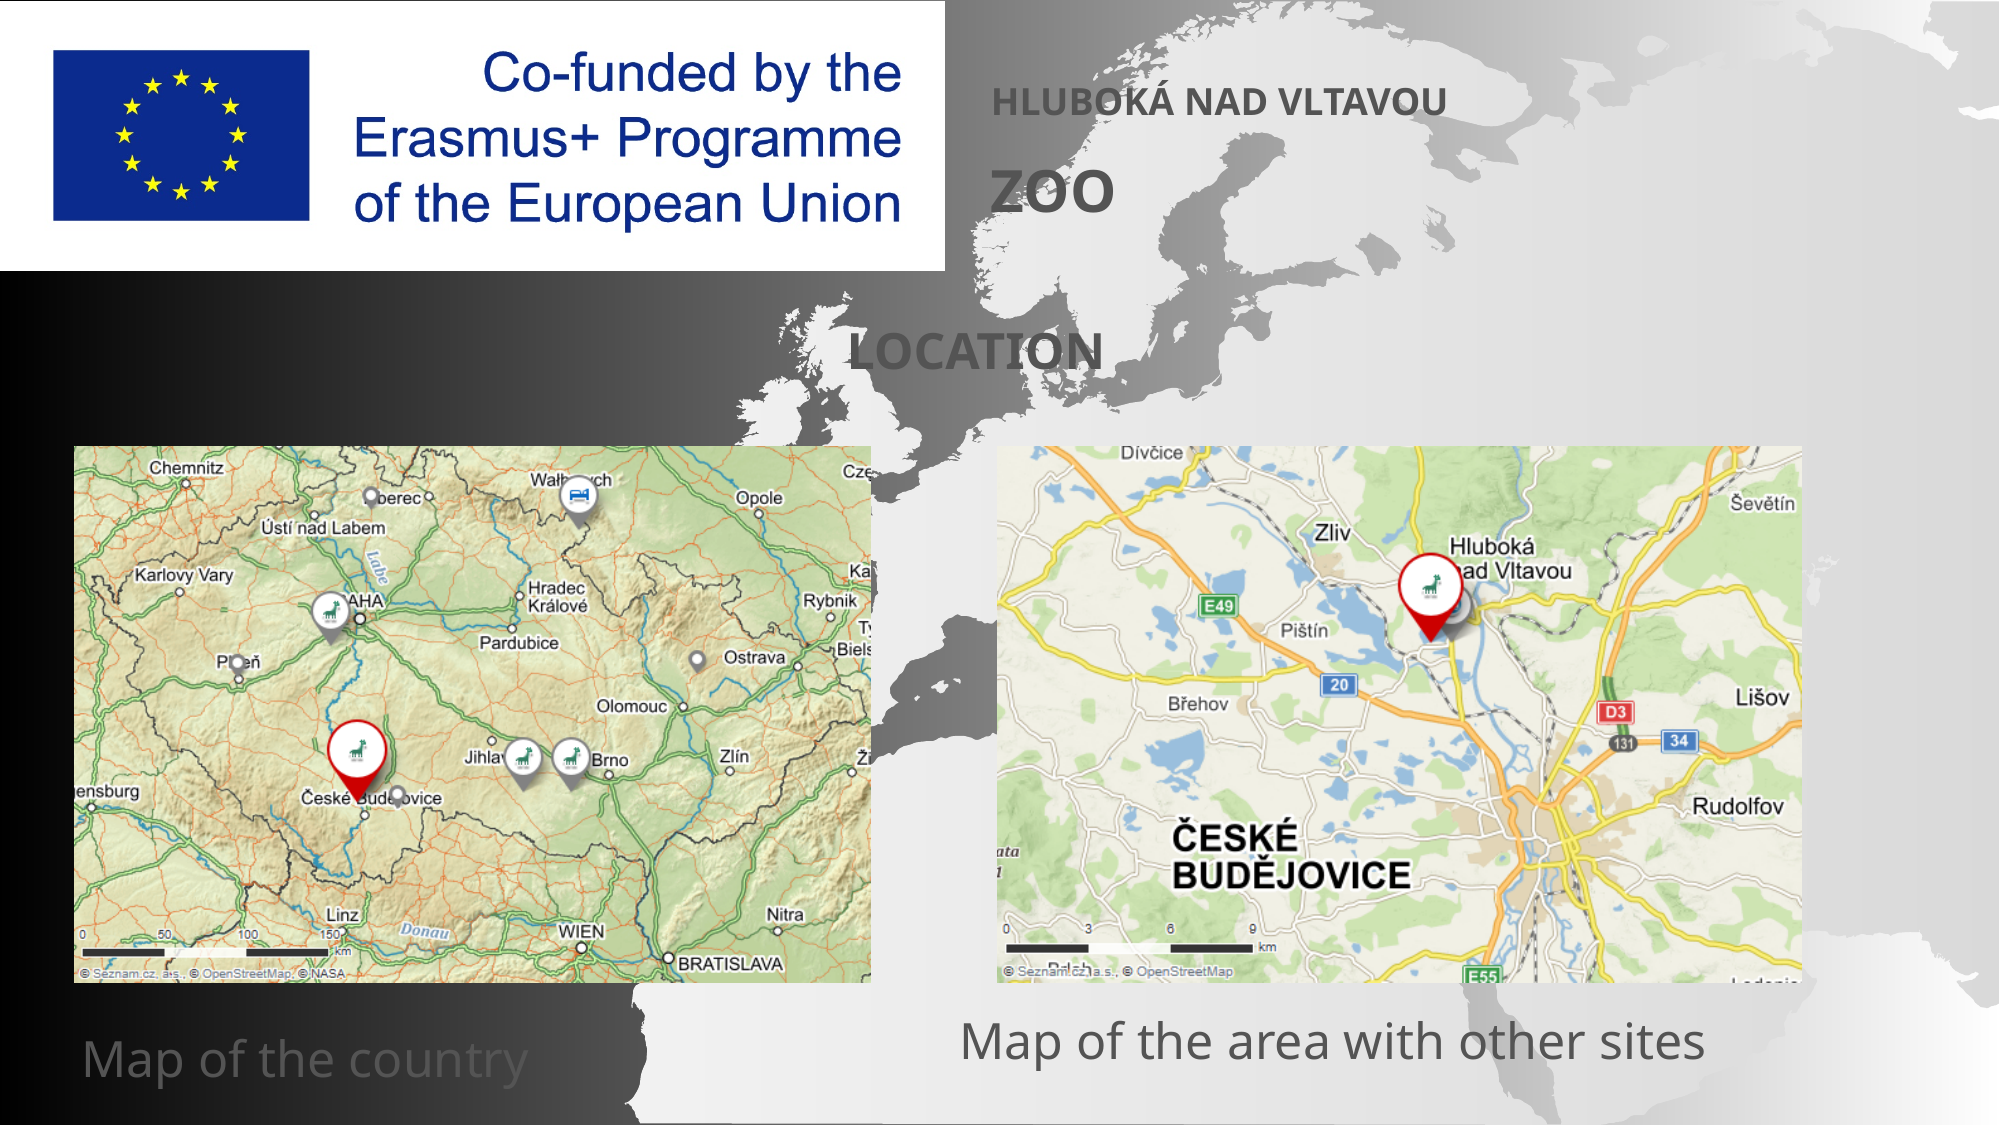

HLUBOKÁ NAD VLTAVOU
ZOO
LOCATION
Map of the area with other sites
Map of the country